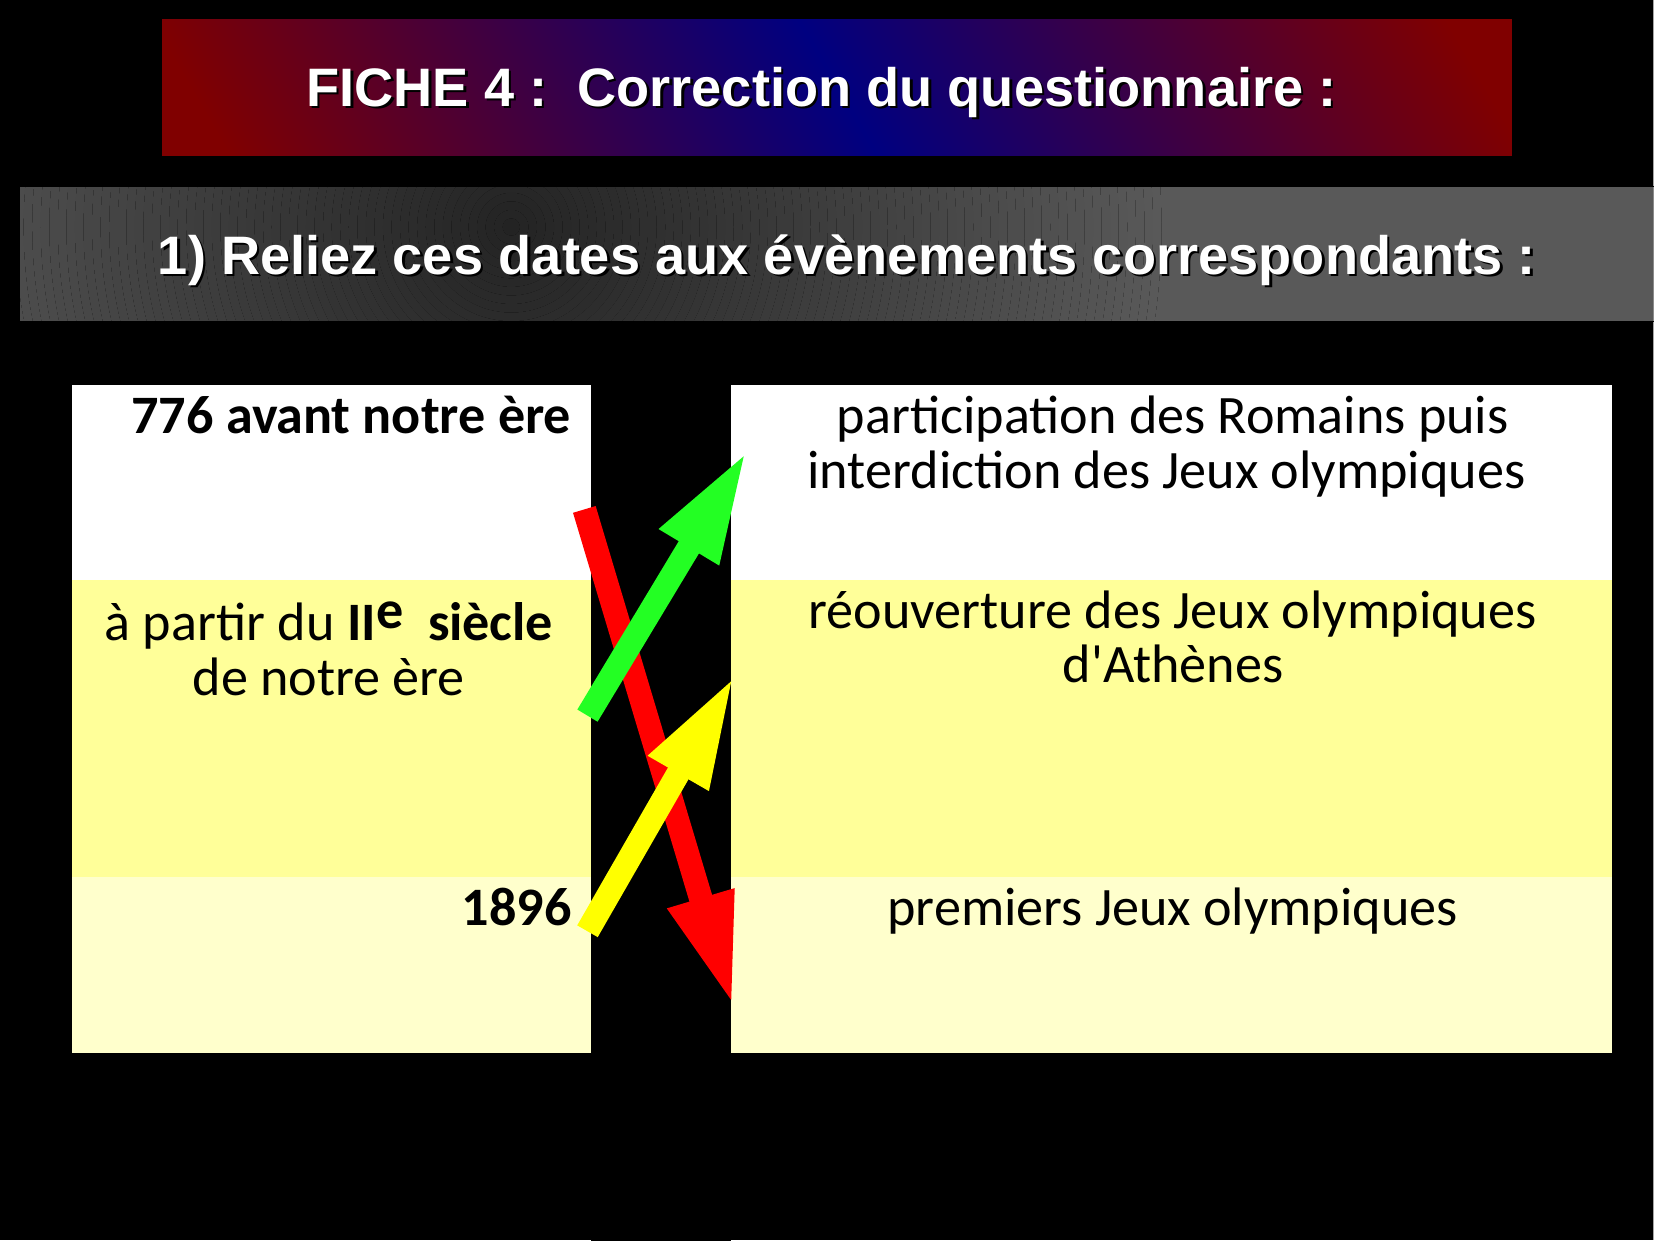

FICHE 4 : Correction du questionnaire :
 1) Reliez ces dates aux évènements correspondants :
| 776 avant notre ère | | participation des Romains puis interdiction des Jeux olympiques |
| --- | --- | --- |
| à partir du IIe siècle de notre ère | | réouverture des Jeux olympiques d'Athènes |
| 1896 | | premiers Jeux olympiques |